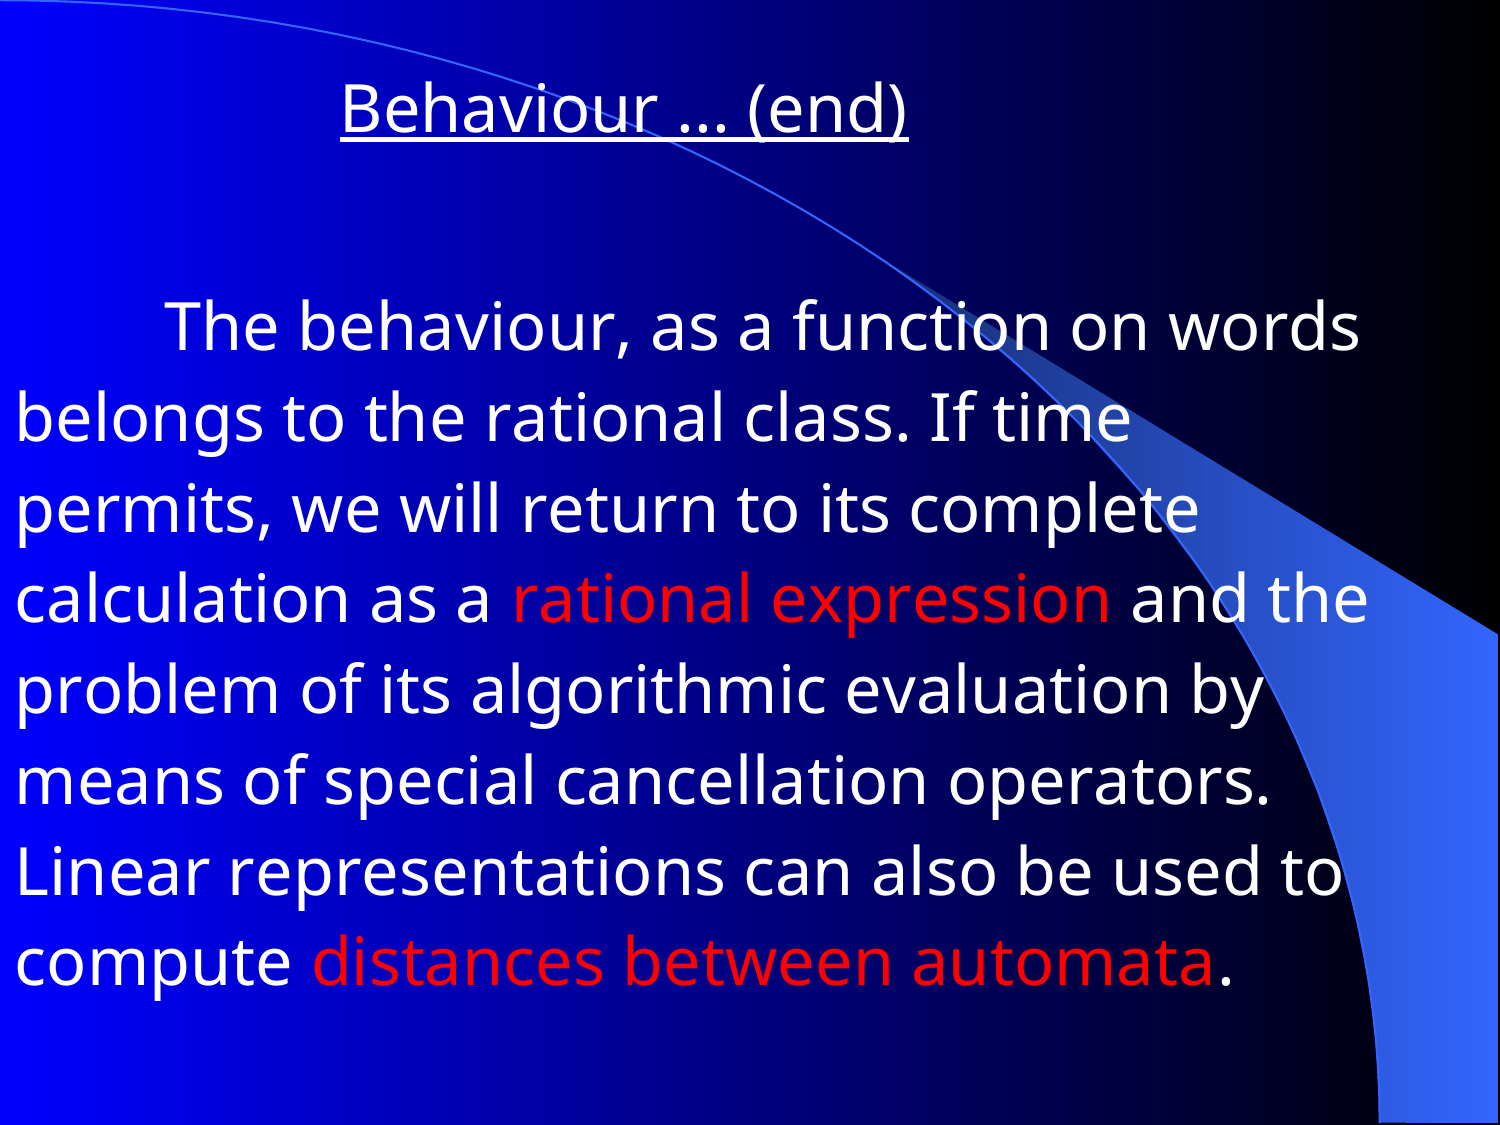

Behaviour ... (end)
	The behaviour, as a function on words
belongs to the rational class. If time
permits, we will return to its complete
calculation as a rational expression and the
problem of its algorithmic evaluation by
means of special cancellation operators.
Linear representations can also be used to
compute distances between automata.